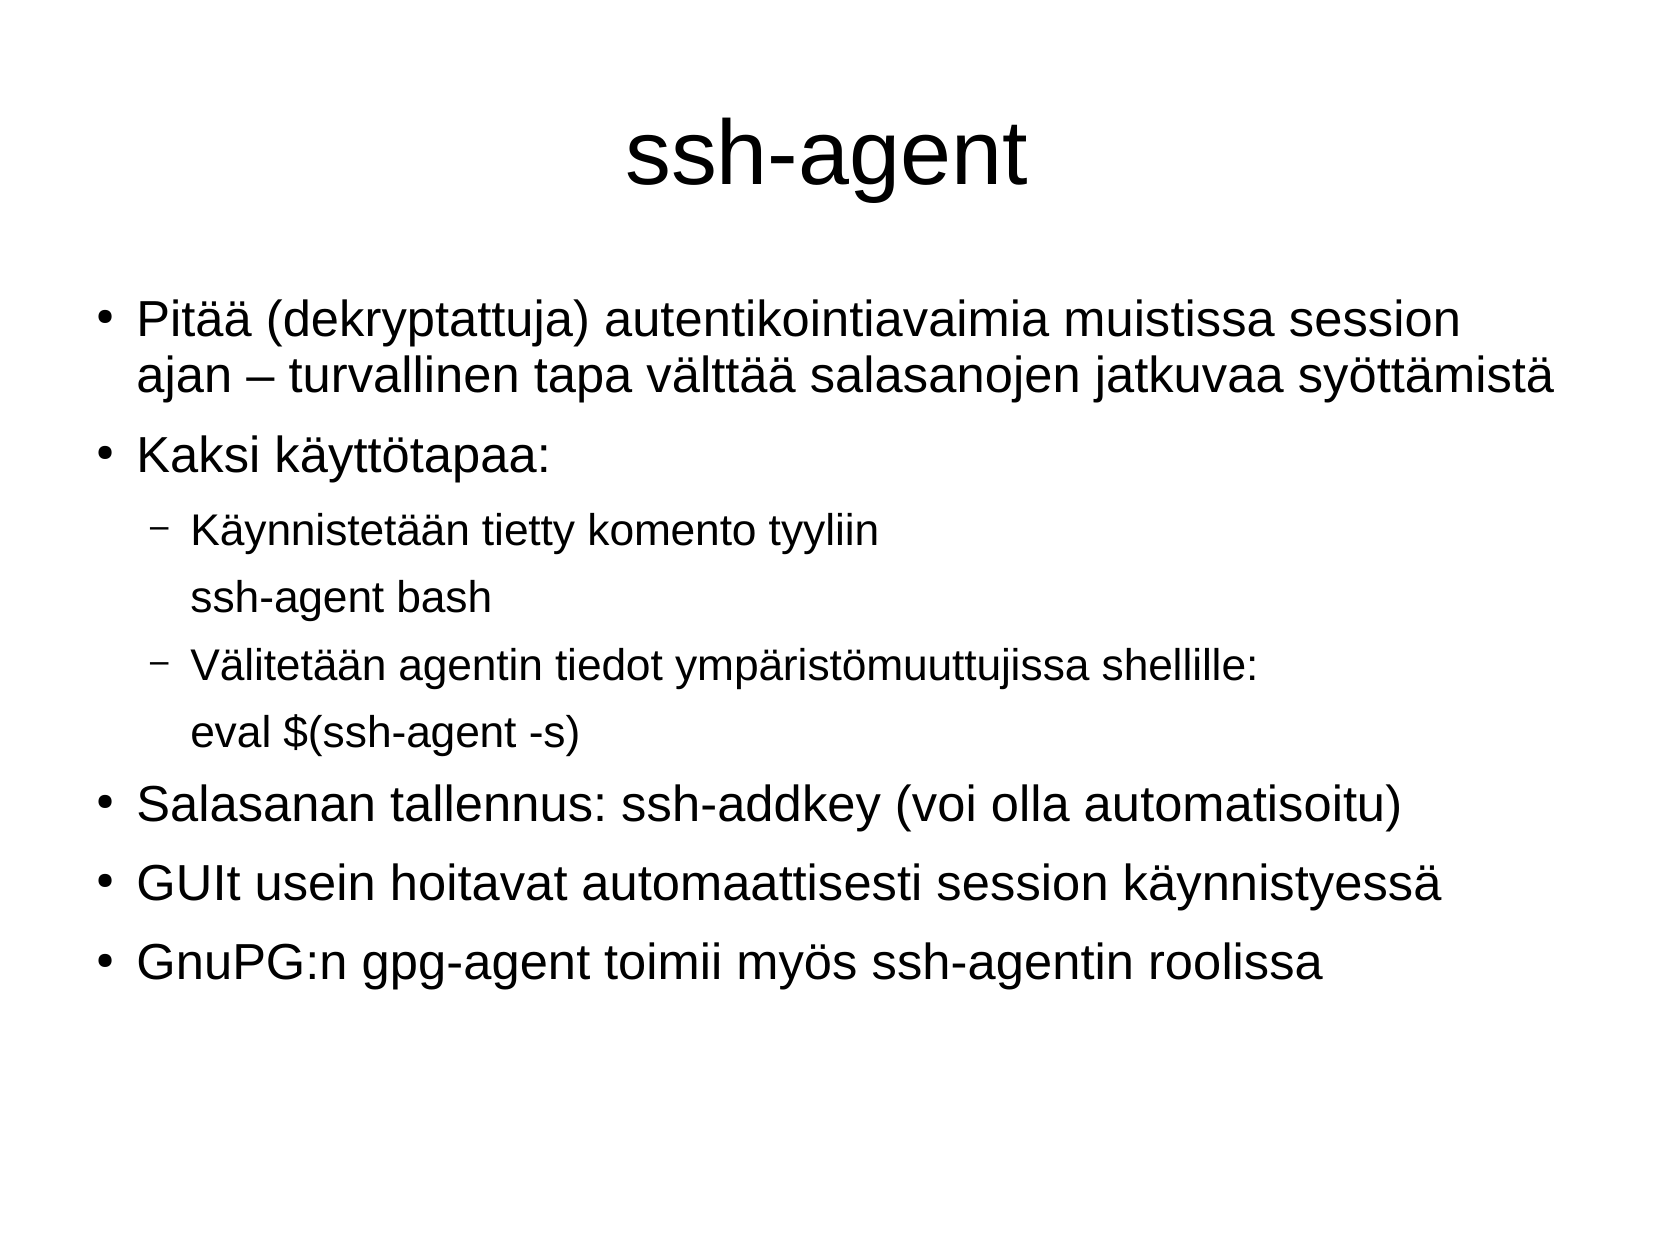

# ssh-agent
Pitää (dekryptattuja) autentikointiavaimia muistissa session ajan – turvallinen tapa välttää salasanojen jatkuvaa syöttämistä
Kaksi käyttötapaa:
Käynnistetään tietty komento tyyliin
ssh-agent bash
Välitetään agentin tiedot ympäristömuuttujissa shellille:
eval $(ssh-agent -s)
Salasanan tallennus: ssh-addkey (voi olla automatisoitu)
GUIt usein hoitavat automaattisesti session käynnistyessä
GnuPG:n gpg-agent toimii myös ssh-agentin roolissa